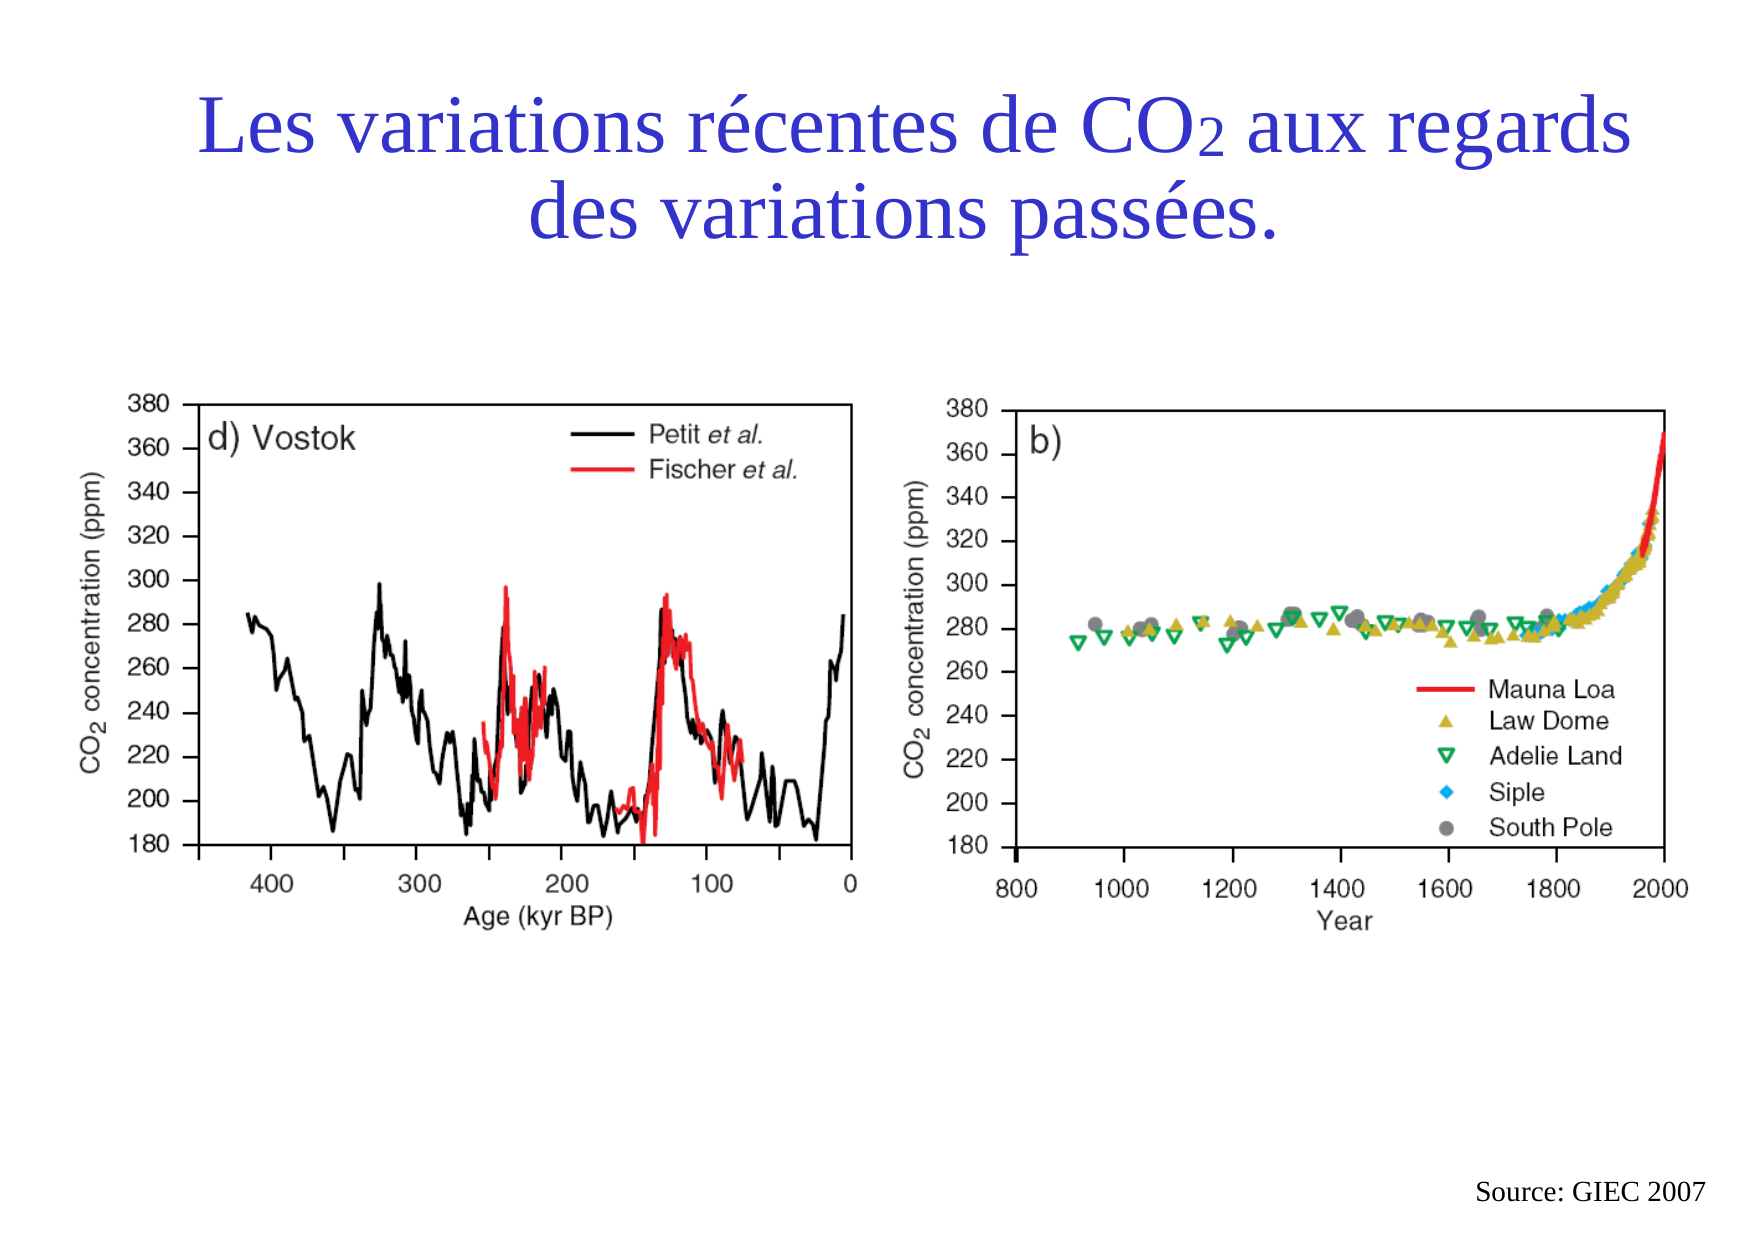

Les variations récentes de CO2 aux regards des variations passées.
Source: GIEC 2007